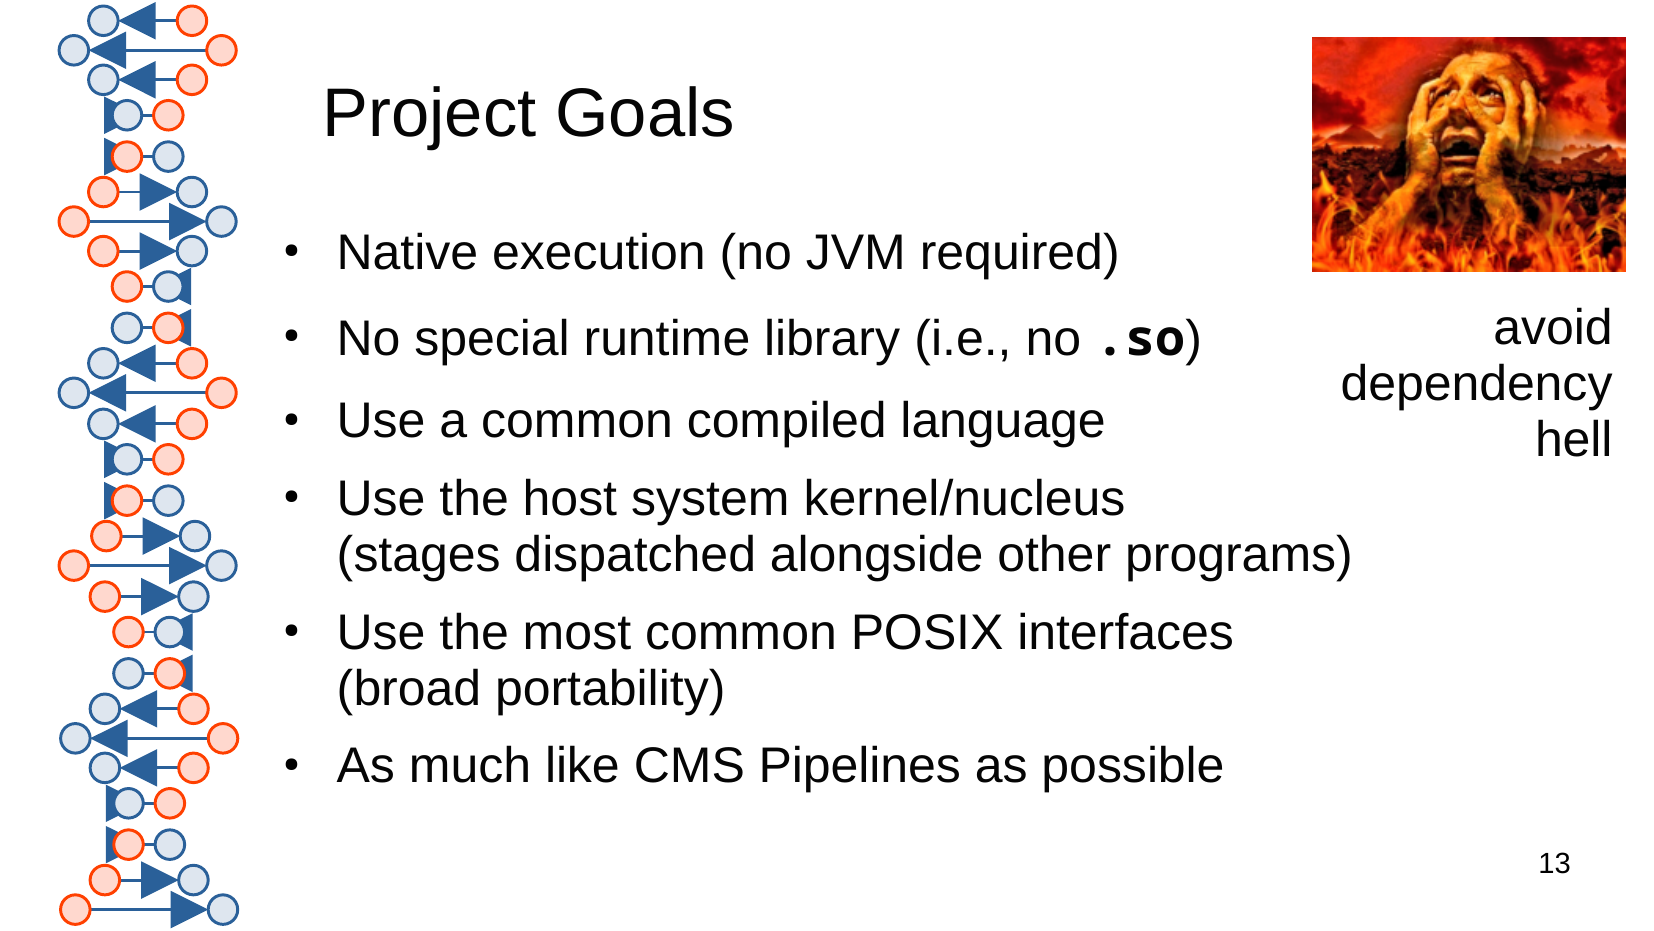

# Project Goals
Native execution (no JVM required)
No special runtime library (i.e., no .so)
Use a common compiled language
Use the host system kernel/nucleus
(stages dispatched alongside other programs)
Use the most common POSIX interfaces
(broad portability)
As much like CMS Pipelines as possible
avoid
dependency
hell
13